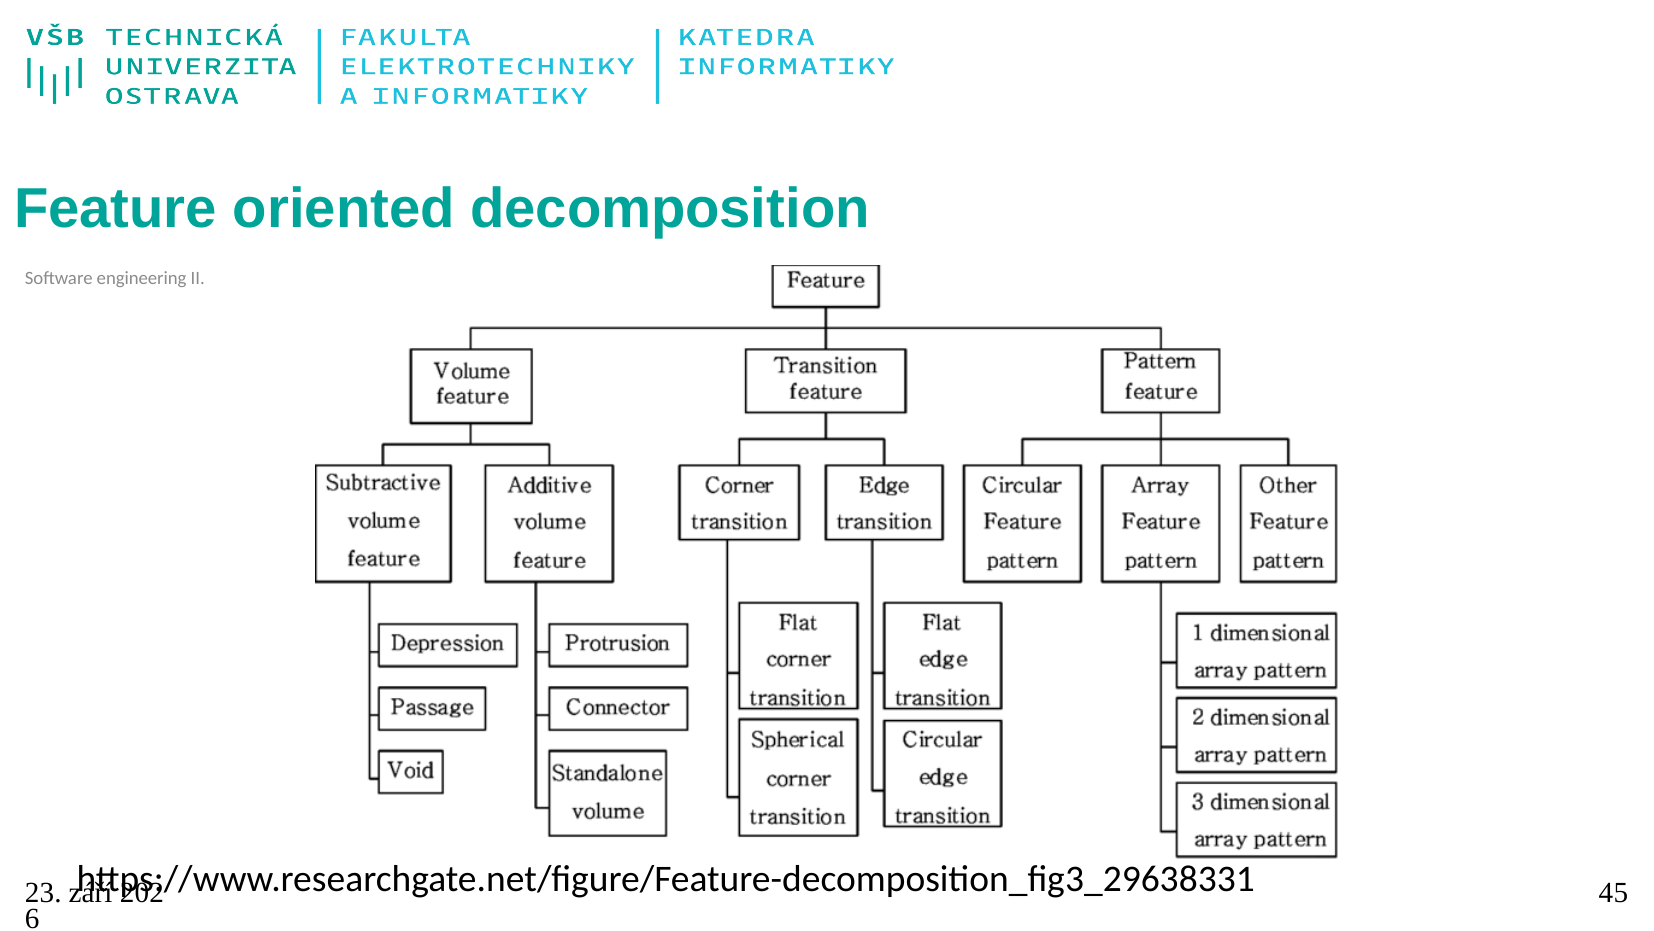

# Feature oriented decomposition
Software engineering II.
https://www.researchgate.net/figure/Feature-decomposition_fig3_29638331
45